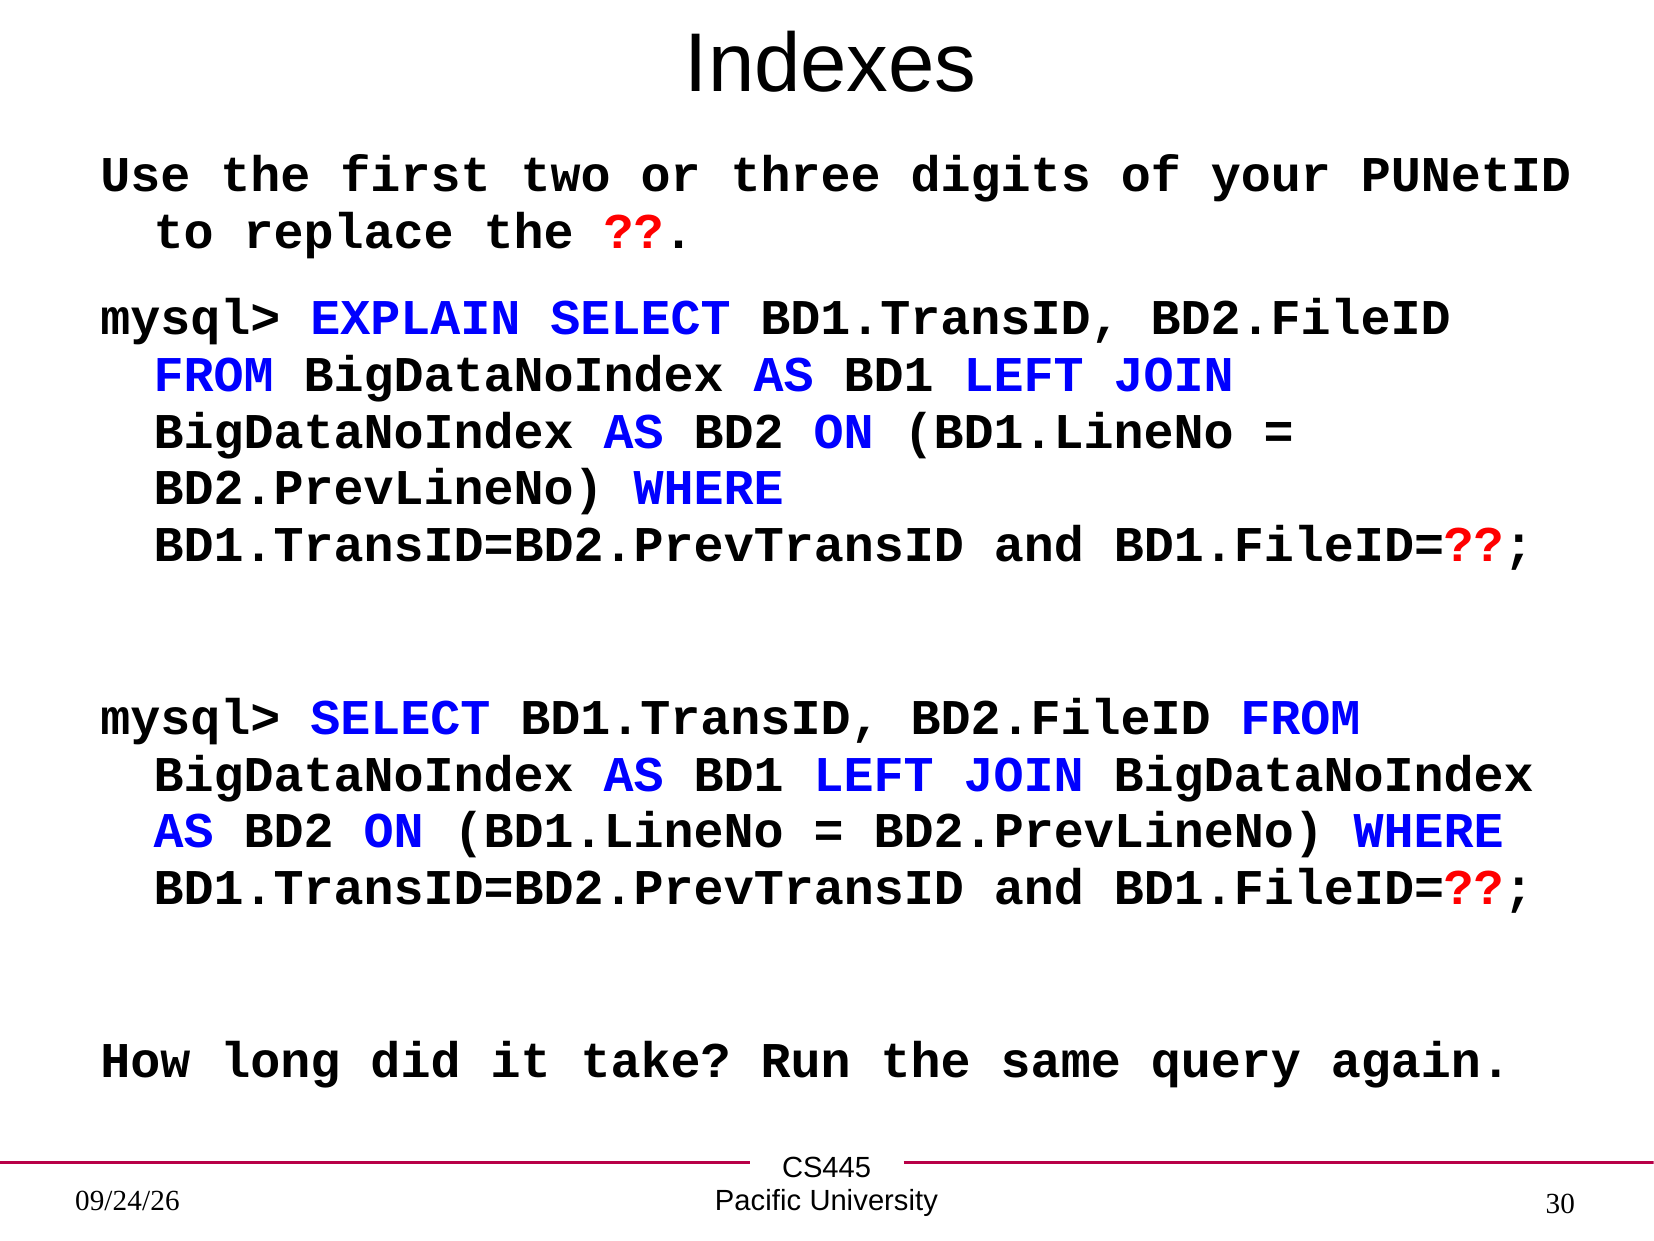

# Indexes
Use the first two or three digits of your PUNetID to replace the ??.
mysql> EXPLAIN SELECT BD1.TransID, BD2.FileID FROM BigDataNoIndex AS BD1 LEFT JOIN BigDataNoIndex AS BD2 ON (BD1.LineNo = BD2.PrevLineNo) WHERE BD1.TransID=BD2.PrevTransID and BD1.FileID=??;
mysql> SELECT BD1.TransID, BD2.FileID FROM BigDataNoIndex AS BD1 LEFT JOIN BigDataNoIndex AS BD2 ON (BD1.LineNo = BD2.PrevLineNo) WHERE BD1.TransID=BD2.PrevTransID and BD1.FileID=??;
How long did it take? Run the same query again.